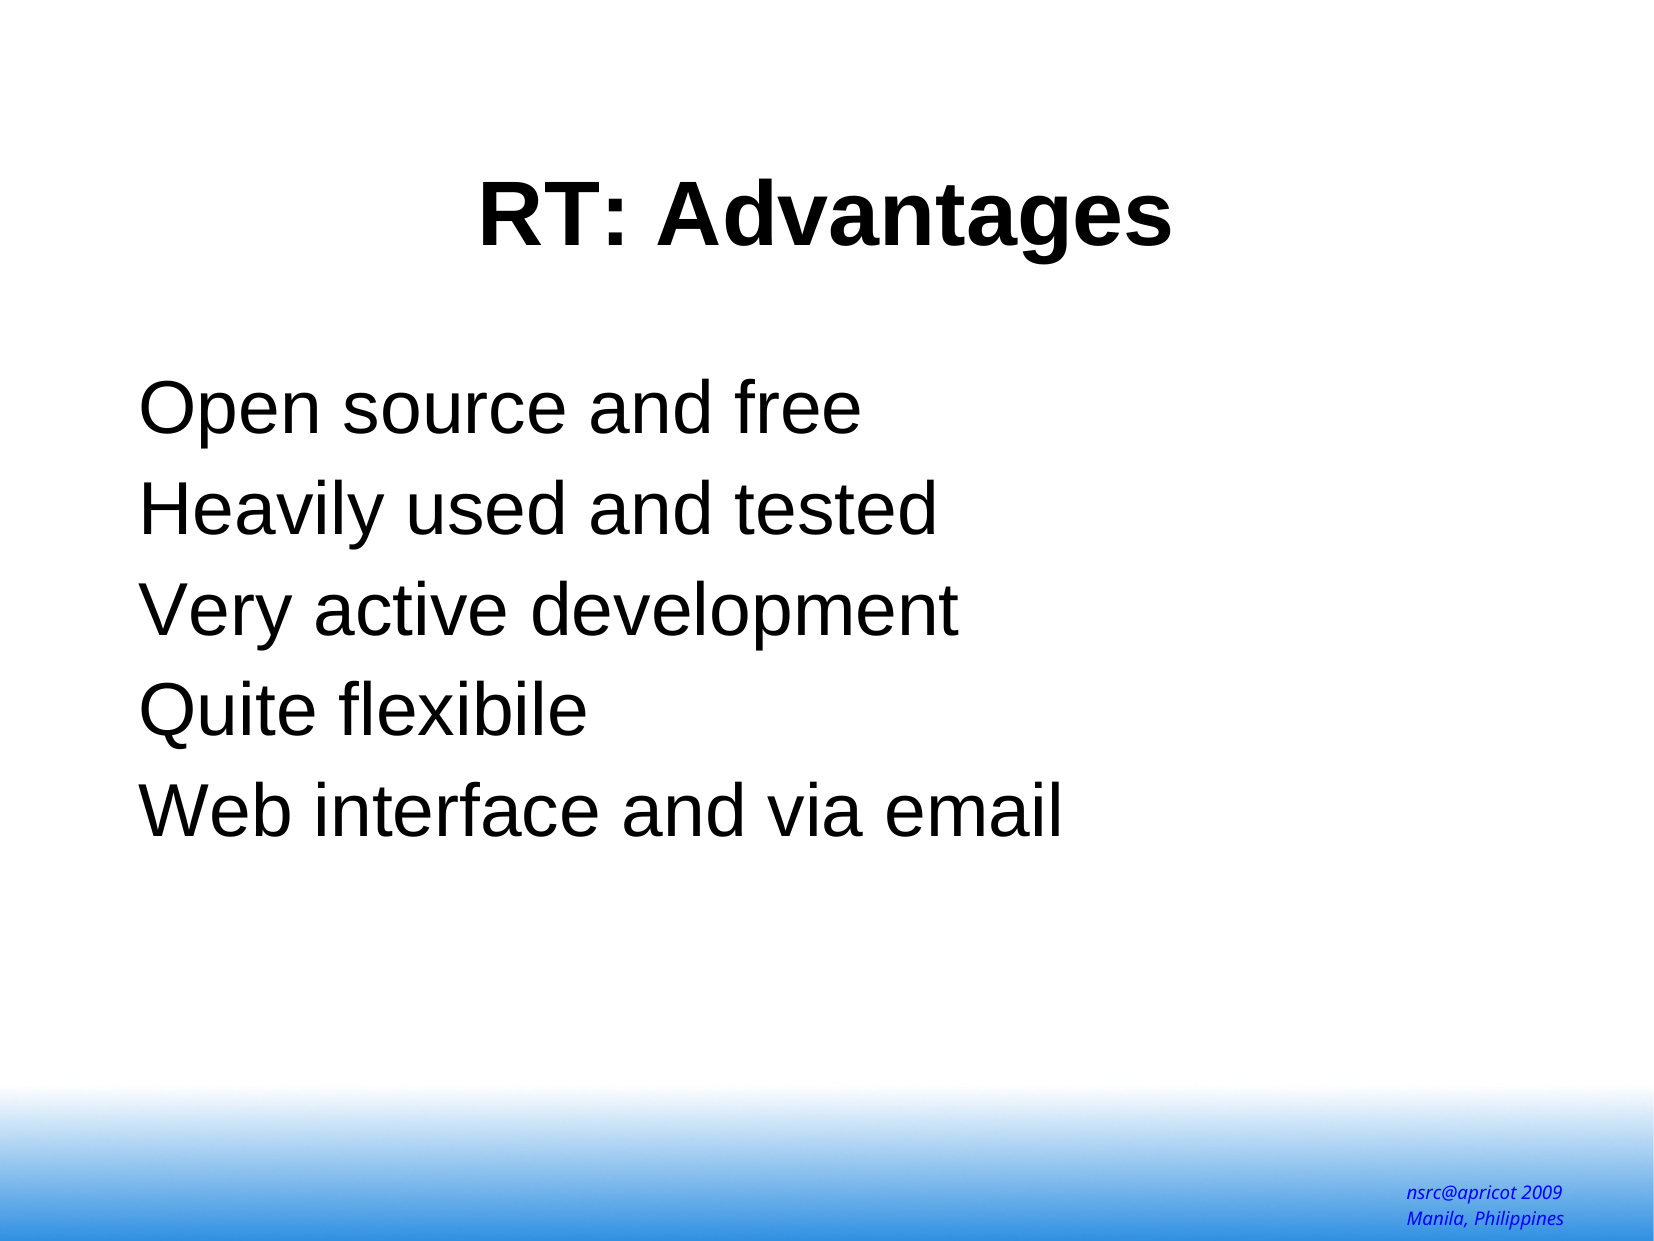

# RT: Advantages
Open source and free
Heavily used and tested
Very active development
Quite flexibile
Web interface and via email